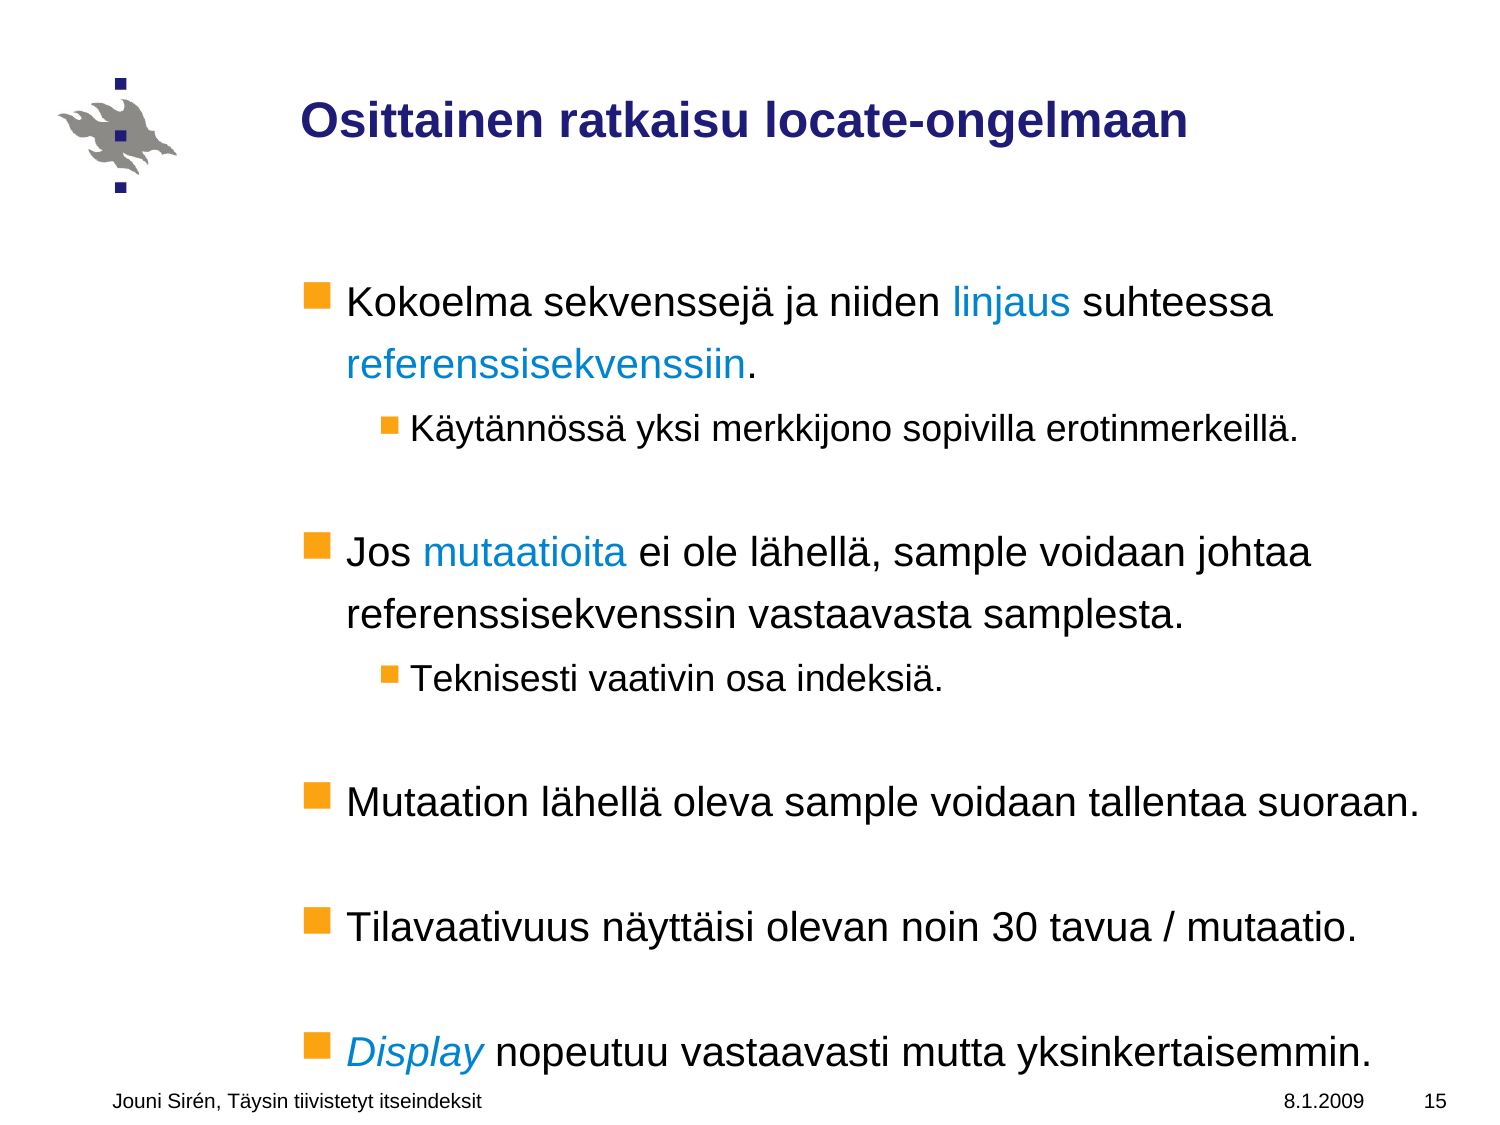

# Osittainen ratkaisu locate-ongelmaan
Kokoelma sekvenssejä ja niiden linjaus suhteessa referenssisekvenssiin.
Käytännössä yksi merkkijono sopivilla erotinmerkeillä.
Jos mutaatioita ei ole lähellä, sample voidaan johtaa referenssisekvenssin vastaavasta samplesta.
Teknisesti vaativin osa indeksiä.
Mutaation lähellä oleva sample voidaan tallentaa suoraan.
Tilavaativuus näyttäisi olevan noin 30 tavua / mutaatio.
Display nopeutuu vastaavasti mutta yksinkertaisemmin.
Jouni Sirén, Täysin tiivistetyt itseindeksit
8.1.2009
15